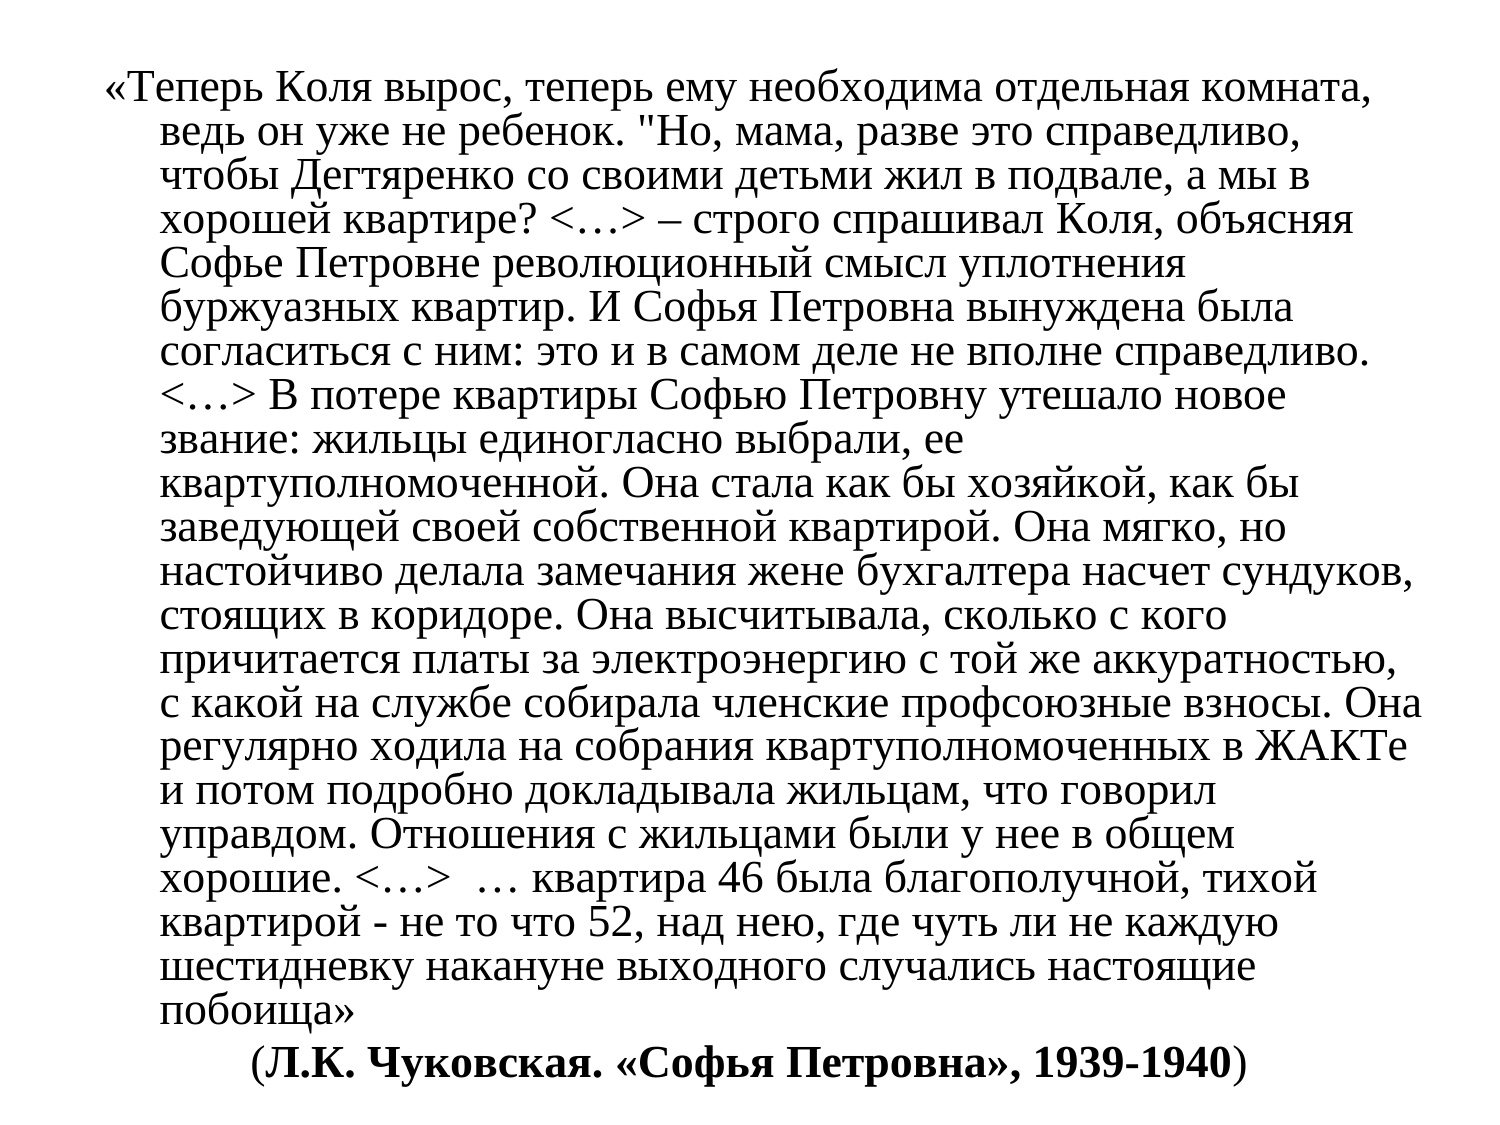

#
«Теперь Коля вырос, теперь ему необходима отдельная комната, ведь он уже не ребенок. "Но, мама, разве это справедливо, чтобы Дегтяренко со своими детьми жил в подвале, а мы в хорошей квартире? <…> – строго спрашивал Коля, объясняя Софье Петровне революционный смысл уплотнения буржуазных квартир. И Софья Петровна вынуждена была согласиться с ним: это и в самом деле не вполне справедливо. <…> В потере квартиры Софью Петровну утешало новое звание: жильцы единогласно выбрали, ее квартуполномоченной. Она стала как бы хозяйкой, как бы заведующей своей собственной квартирой. Она мягко, но настойчиво делала замечания жене бухгалтера насчет сундуков, стоящих в коридоре. Она высчитывала, сколько с кого причитается платы за электроэнергию с той же аккуратностью, с какой на службе собирала членские профсоюзные взносы. Она регулярно ходила на собрания квартуполномоченных в ЖАКТе и потом подробно докладывала жильцам, что говорил управдом. Отношения с жильцами были у нее в общем хорошие. <…> … квартира 46 была благополучной, тихой квартирой - не то что 52, над нею, где чуть ли не каждую шестидневку накануне выходного случались настоящие побоища»
			(Л.К. Чуковская. «Софья Петровна», 1939-1940)